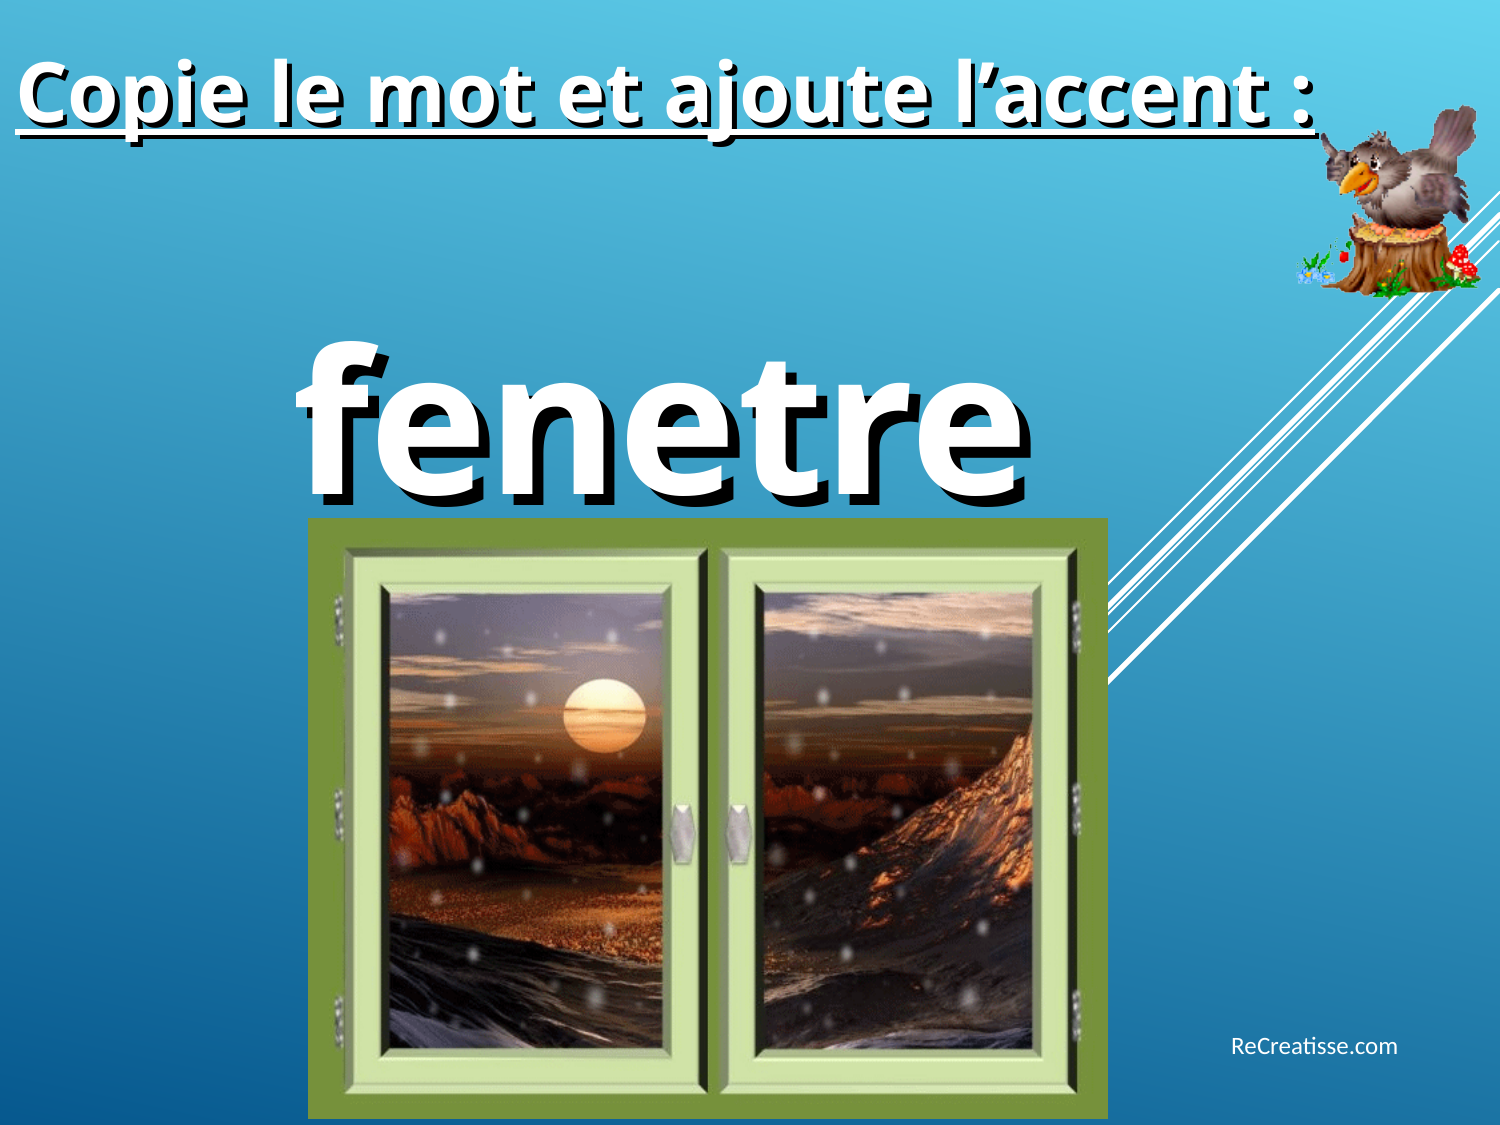

Copie le mot et ajoute l’accent :
fenetre
ê
ReCreatisse.com